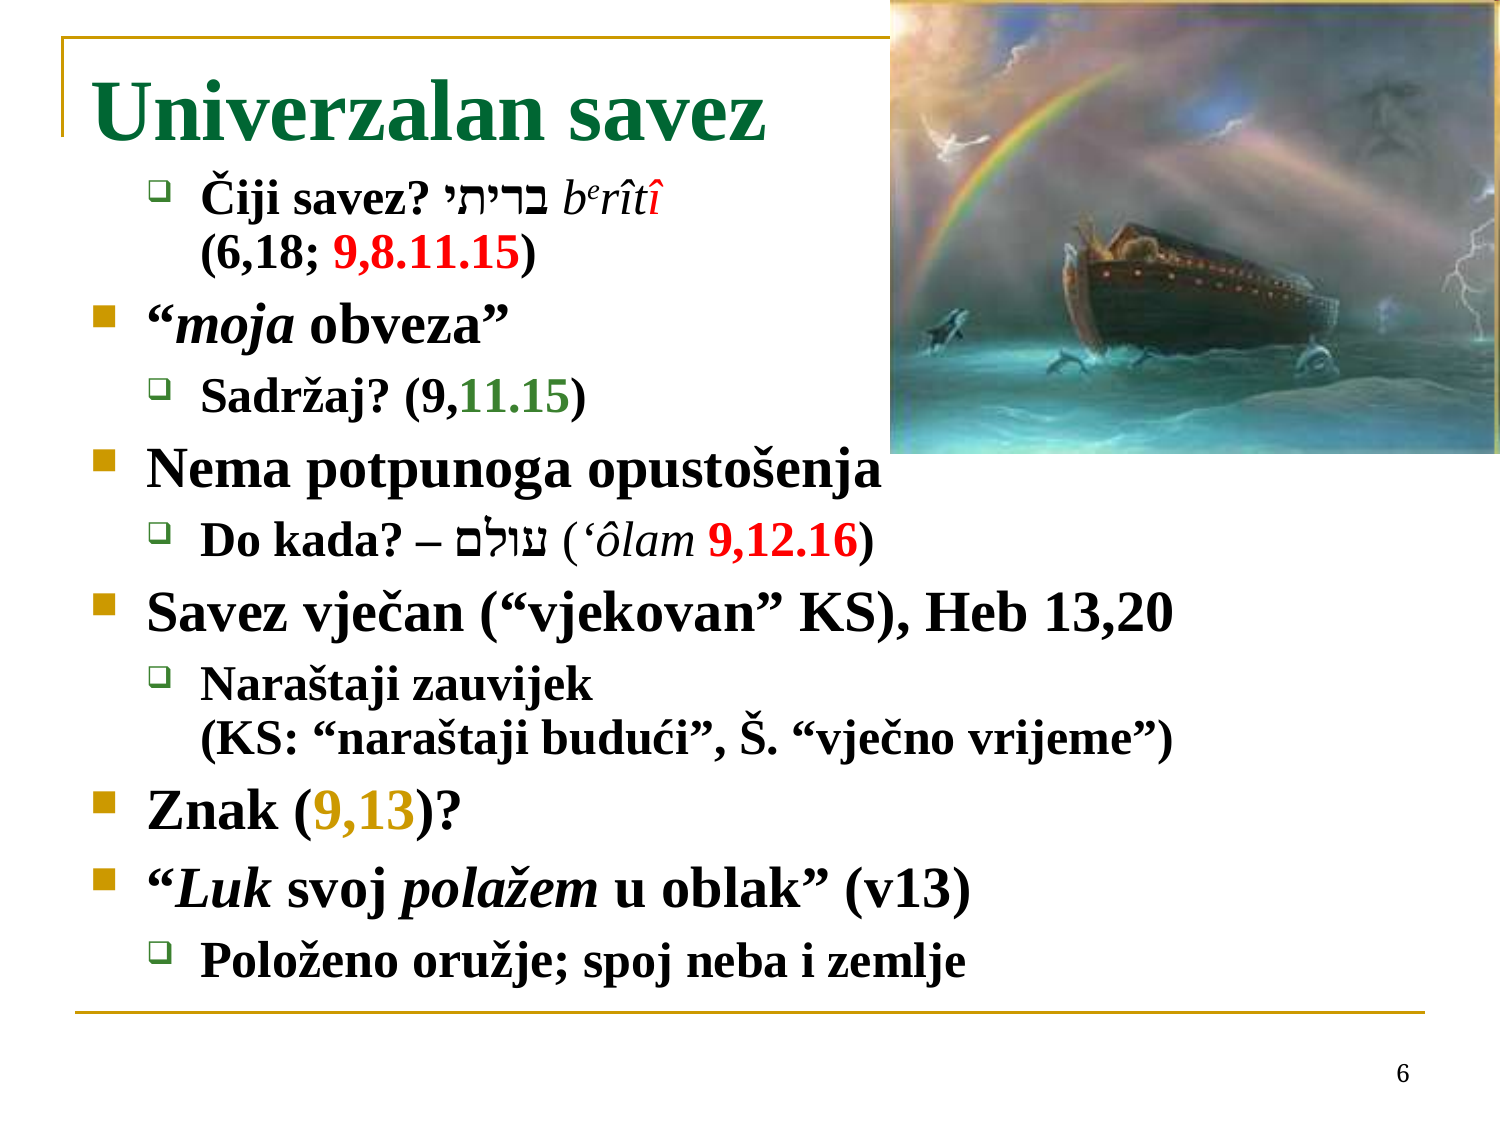

# Univerzalan savez
Čiji savez? בריתי berîtî
(6,18; 9,8.11.15)
“moja obveza”
Sadržaj? (9,11.15)
Nema potpunoga opustošenja
Do kada? – עולם (‘ôlam 9,12.16)
Savez vječan (“vjekovan” KS), Heb 13,20
Naraštaji zauvijek
(KS: “naraštaji budući”, Š. “vječno vrijeme”)
Znak (9,13)?
“Luk svoj polažem u oblak” (v13)
Položeno oružje; spoj neba i zemlje